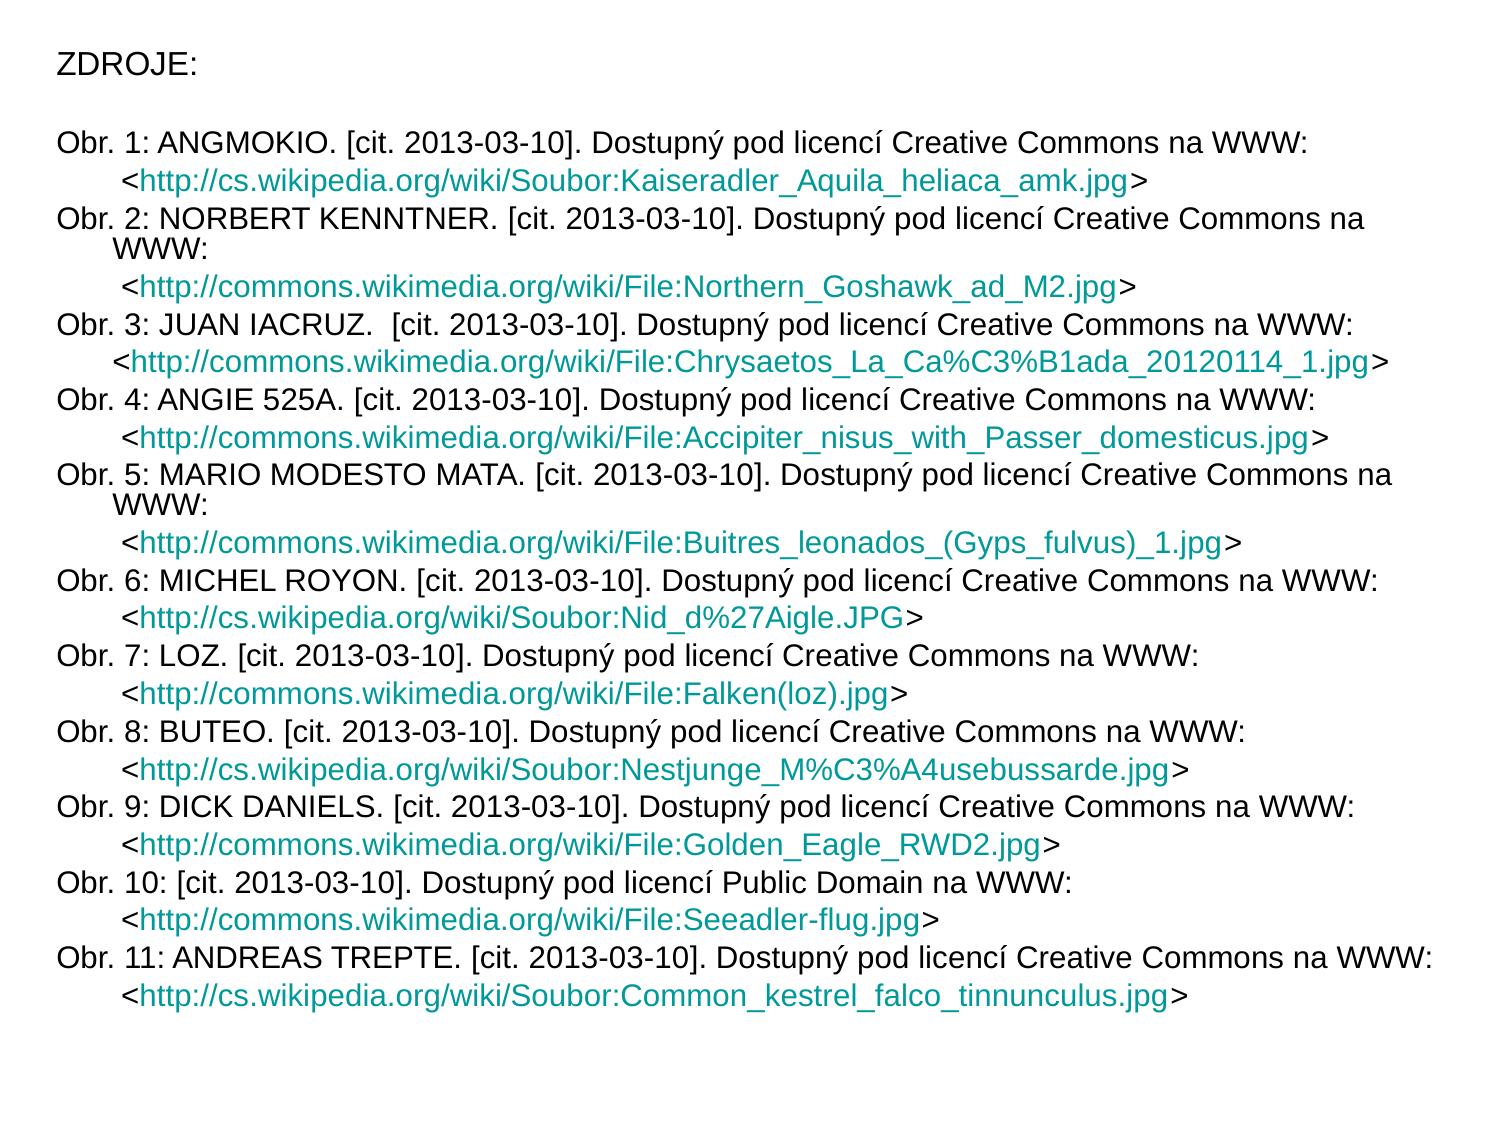

# ZDROJE:
Obr. 1: ANGMOKIO. [cit. 2013-03-10]. Dostupný pod licencí Creative Commons na WWW:
	 <http://cs.wikipedia.org/wiki/Soubor:Kaiseradler_Aquila_heliaca_amk.jpg>
Obr. 2: NORBERT KENNTNER. [cit. 2013-03-10]. Dostupný pod licencí Creative Commons na WWW:
	 <http://commons.wikimedia.org/wiki/File:Northern_Goshawk_ad_M2.jpg>
Obr. 3: JUAN IACRUZ. [cit. 2013-03-10]. Dostupný pod licencí Creative Commons na WWW:
	<http://commons.wikimedia.org/wiki/File:Chrysaetos_La_Ca%C3%B1ada_20120114_1.jpg>
Obr. 4: ANGIE 525A. [cit. 2013-03-10]. Dostupný pod licencí Creative Commons na WWW:
	 <http://commons.wikimedia.org/wiki/File:Accipiter_nisus_with_Passer_domesticus.jpg>
Obr. 5: MARIO MODESTO MATA. [cit. 2013-03-10]. Dostupný pod licencí Creative Commons na WWW:
	 <http://commons.wikimedia.org/wiki/File:Buitres_leonados_(Gyps_fulvus)_1.jpg>
Obr. 6: MICHEL ROYON. [cit. 2013-03-10]. Dostupný pod licencí Creative Commons na WWW:
	 <http://cs.wikipedia.org/wiki/Soubor:Nid_d%27Aigle.JPG>
Obr. 7: LOZ. [cit. 2013-03-10]. Dostupný pod licencí Creative Commons na WWW:
	 <http://commons.wikimedia.org/wiki/File:Falken(loz).jpg>
Obr. 8: BUTEO. [cit. 2013-03-10]. Dostupný pod licencí Creative Commons na WWW:
	 <http://cs.wikipedia.org/wiki/Soubor:Nestjunge_M%C3%A4usebussarde.jpg>
Obr. 9: DICK DANIELS. [cit. 2013-03-10]. Dostupný pod licencí Creative Commons na WWW:
	 <http://commons.wikimedia.org/wiki/File:Golden_Eagle_RWD2.jpg>
Obr. 10: [cit. 2013-03-10]. Dostupný pod licencí Public Domain na WWW:
 	 <http://commons.wikimedia.org/wiki/File:Seeadler-flug.jpg>
Obr. 11: ANDREAS TREPTE. [cit. 2013-03-10]. Dostupný pod licencí Creative Commons na WWW:
	 <http://cs.wikipedia.org/wiki/Soubor:Common_kestrel_falco_tinnunculus.jpg>